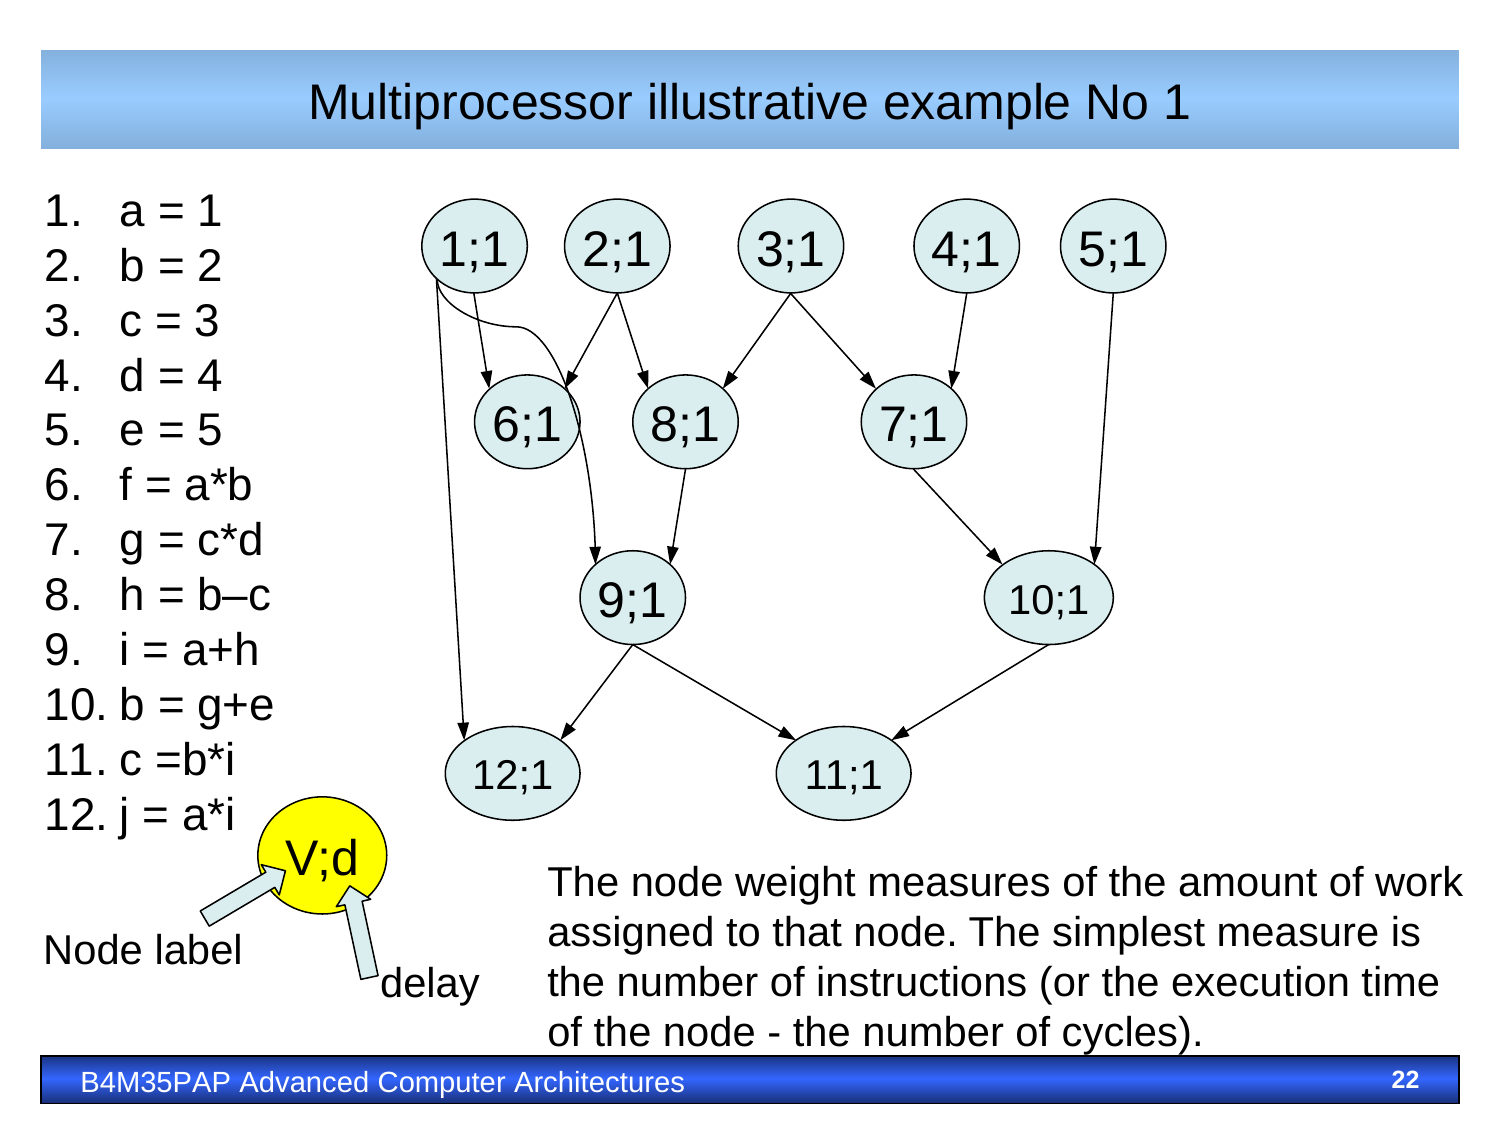

# Multiprocessor illustrative example No 1
a = 1
b = 2
c = 3
d = 4
e = 5
f = a*b
g = c*d
h = b–c
i = a+h
b = g+e
c =b*i
j = a*i
1;1
2;1
3;1
4;1
5;1
6;1
8;1
7;1
9;1
10;1
12;1
11;1
V;d
The node weight measures of the amount of work assigned to that node. The simplest measure is the number of instructions (or the execution time of the node - the number of cycles).
Node label
delay